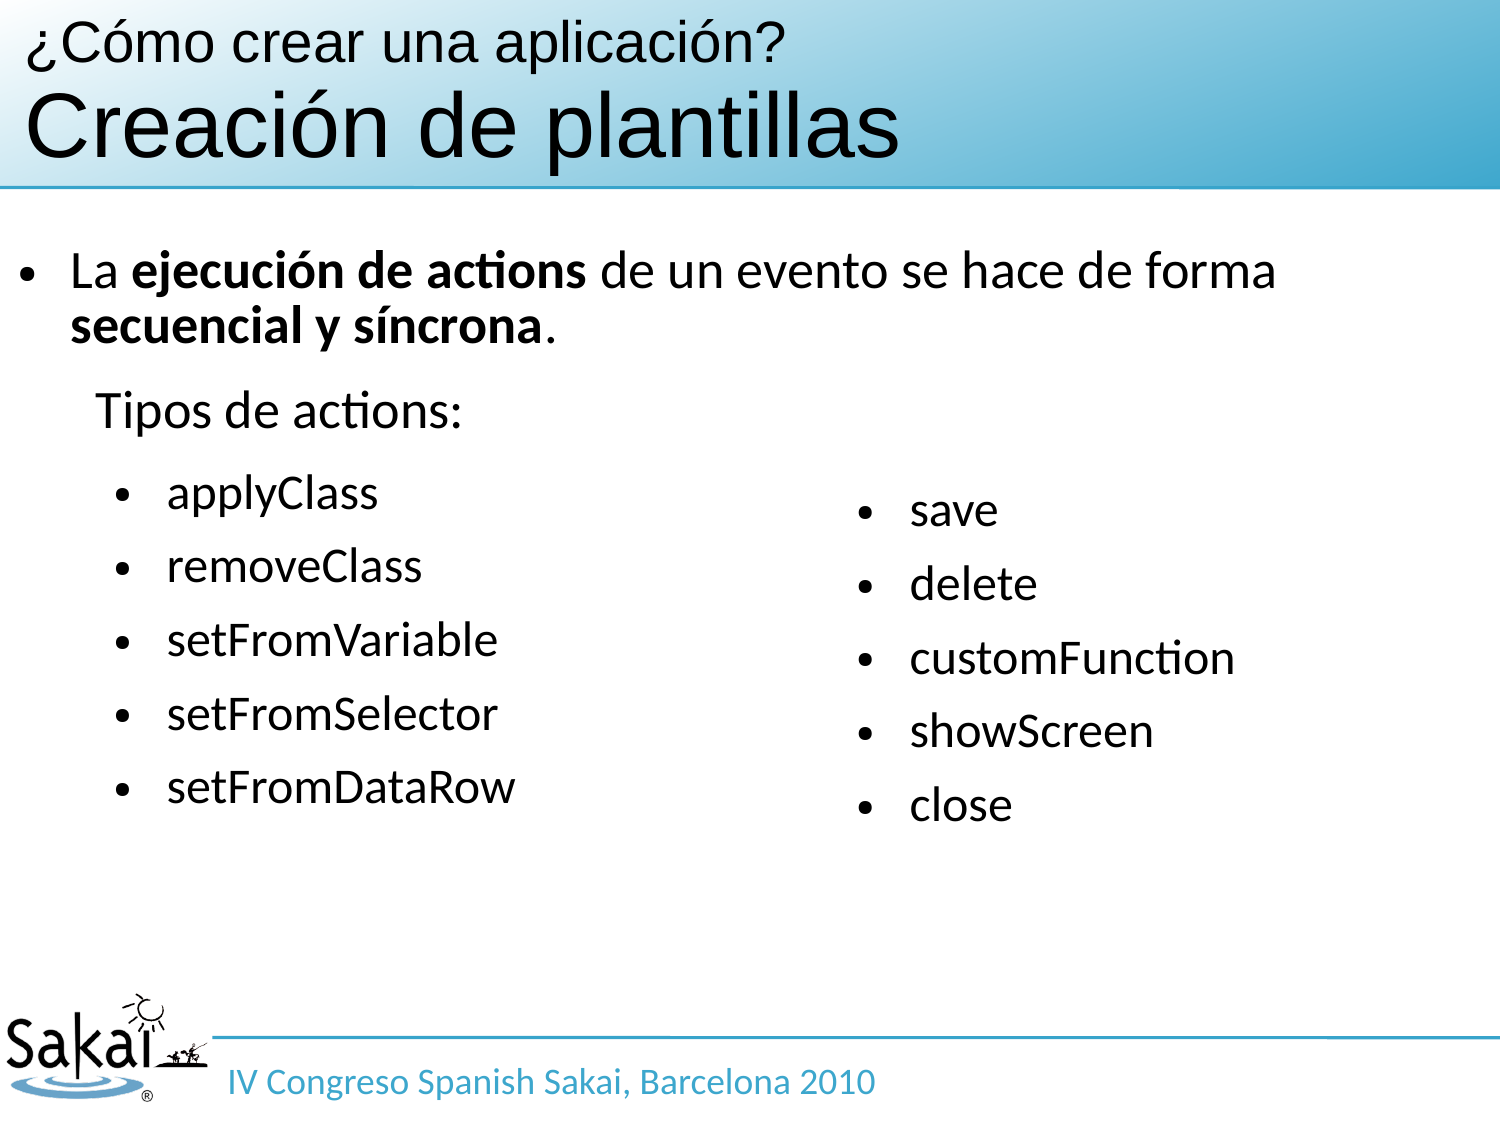

# ¿Cómo crear una aplicación? Creación de plantillas
save
delete
customFunction
showScreen
close
Tipos de actions:
applyClass
removeClass
setFromVariable
setFromSelector
setFromDataRow
La ejecución de actions de un evento se hace de forma secuencial y síncrona.